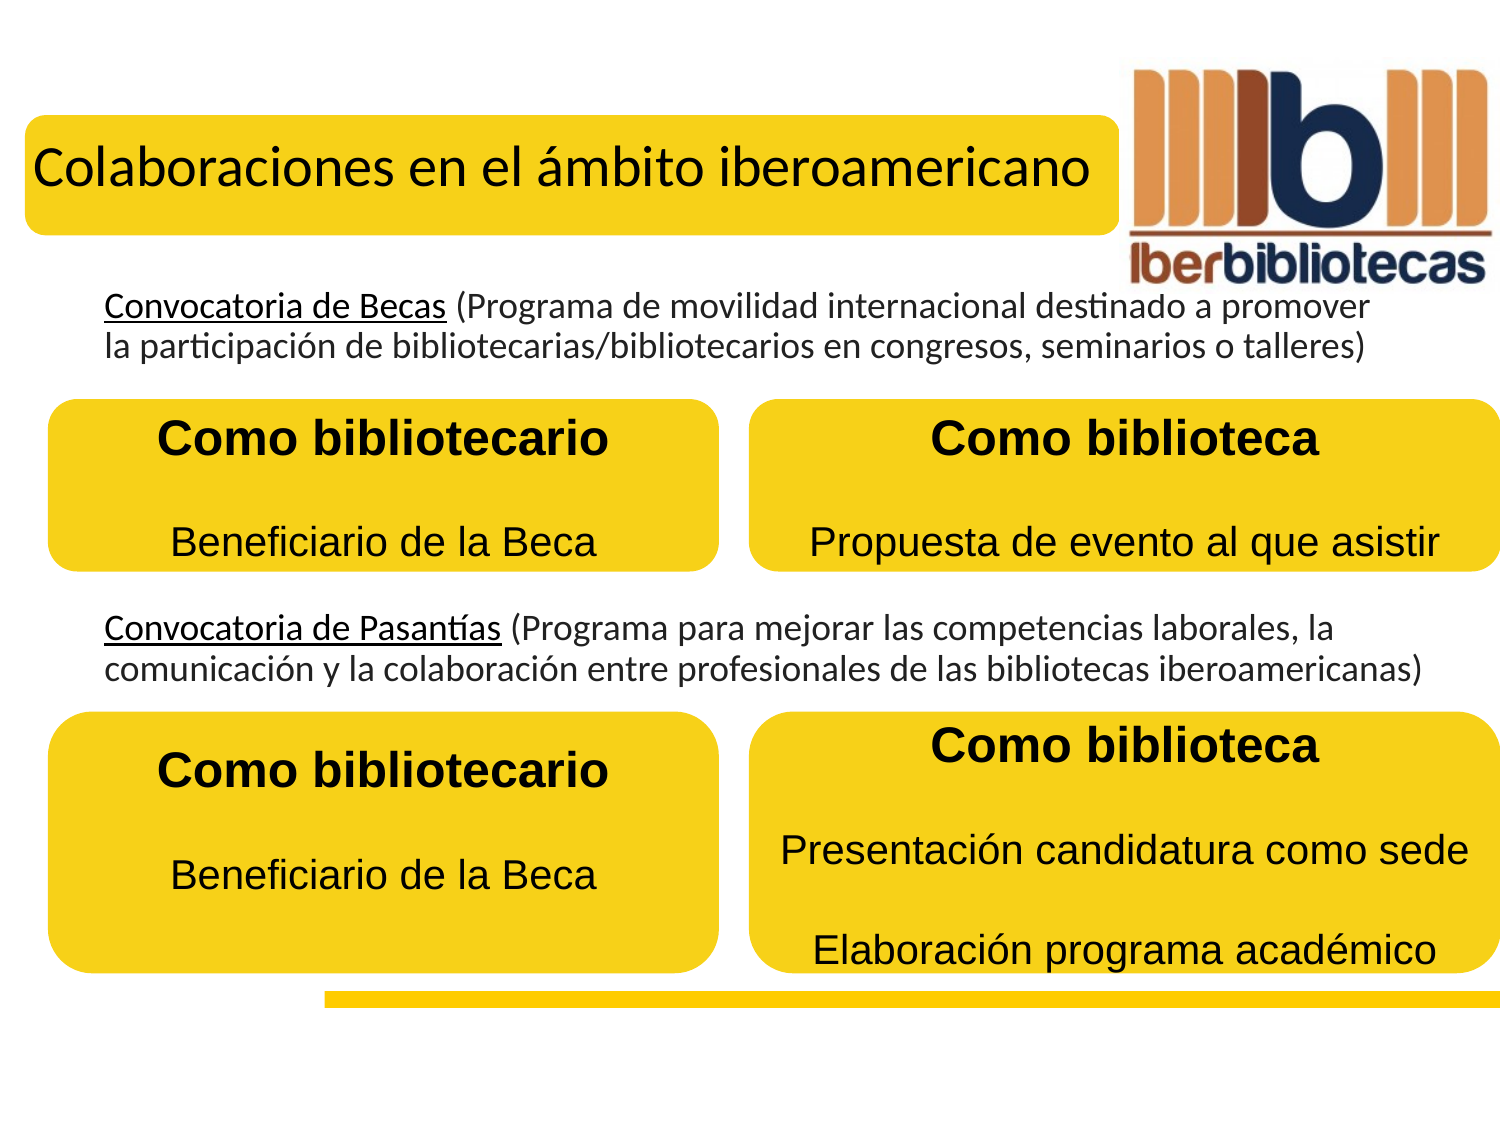

Colaboraciones en el ámbito iberoamericano
# Convocatoria de Becas (Programa de movilidad internacional destinado a promover la participación de bibliotecarias/bibliotecarios en congresos, seminarios o talleres)
Como bibliotecario
Beneficiario de la Beca
Como biblioteca
Propuesta de evento al que asistir
Convocatoria de Pasantías (Programa para mejorar las competencias laborales, la comunicación y la colaboración entre profesionales de las bibliotecas iberoamericanas)
Como bibliotecario
Beneficiario de la Beca
Como biblioteca
Presentación candidatura como sede
Elaboración programa académico